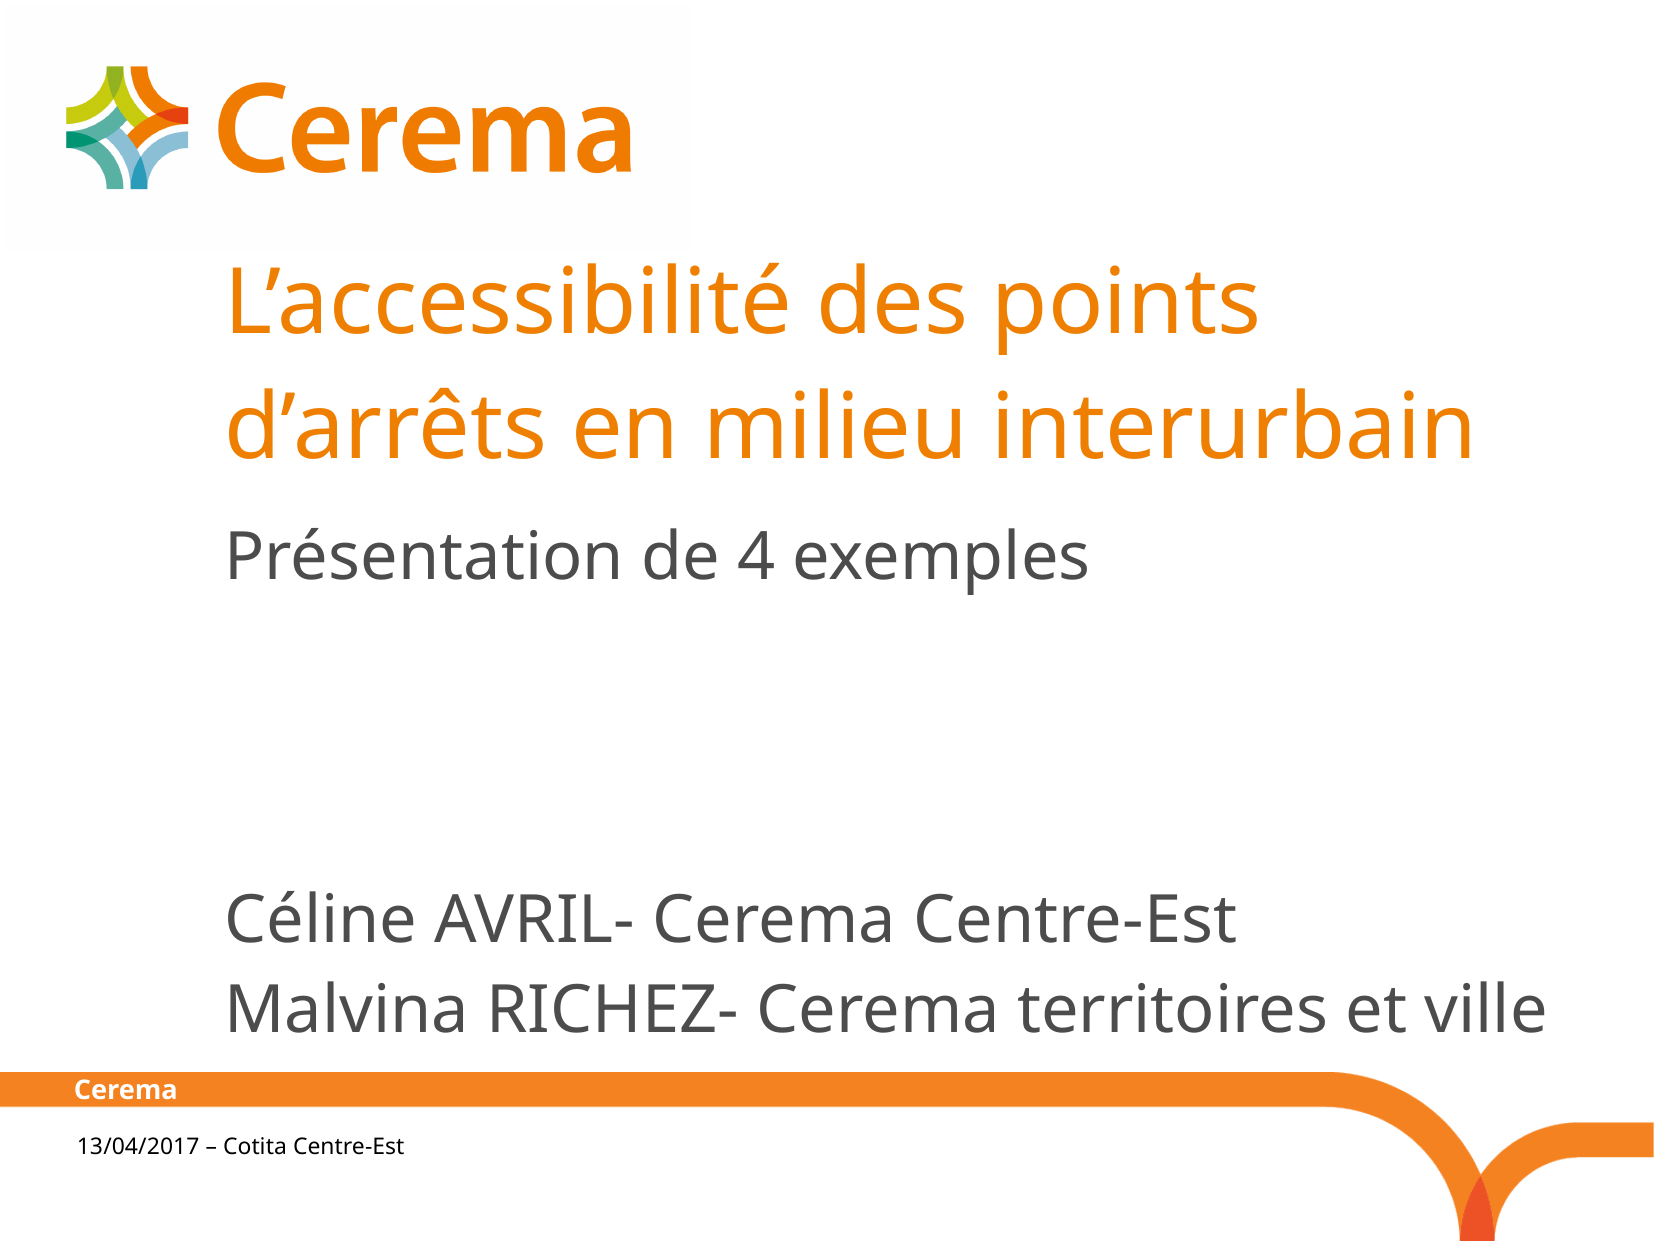

# L’accessibilité des points d’arrêts en milieu interurbain
Présentation de 4 exemples
Céline AVRIL- Cerema Centre-Est
Malvina RICHEZ- Cerema territoires et ville